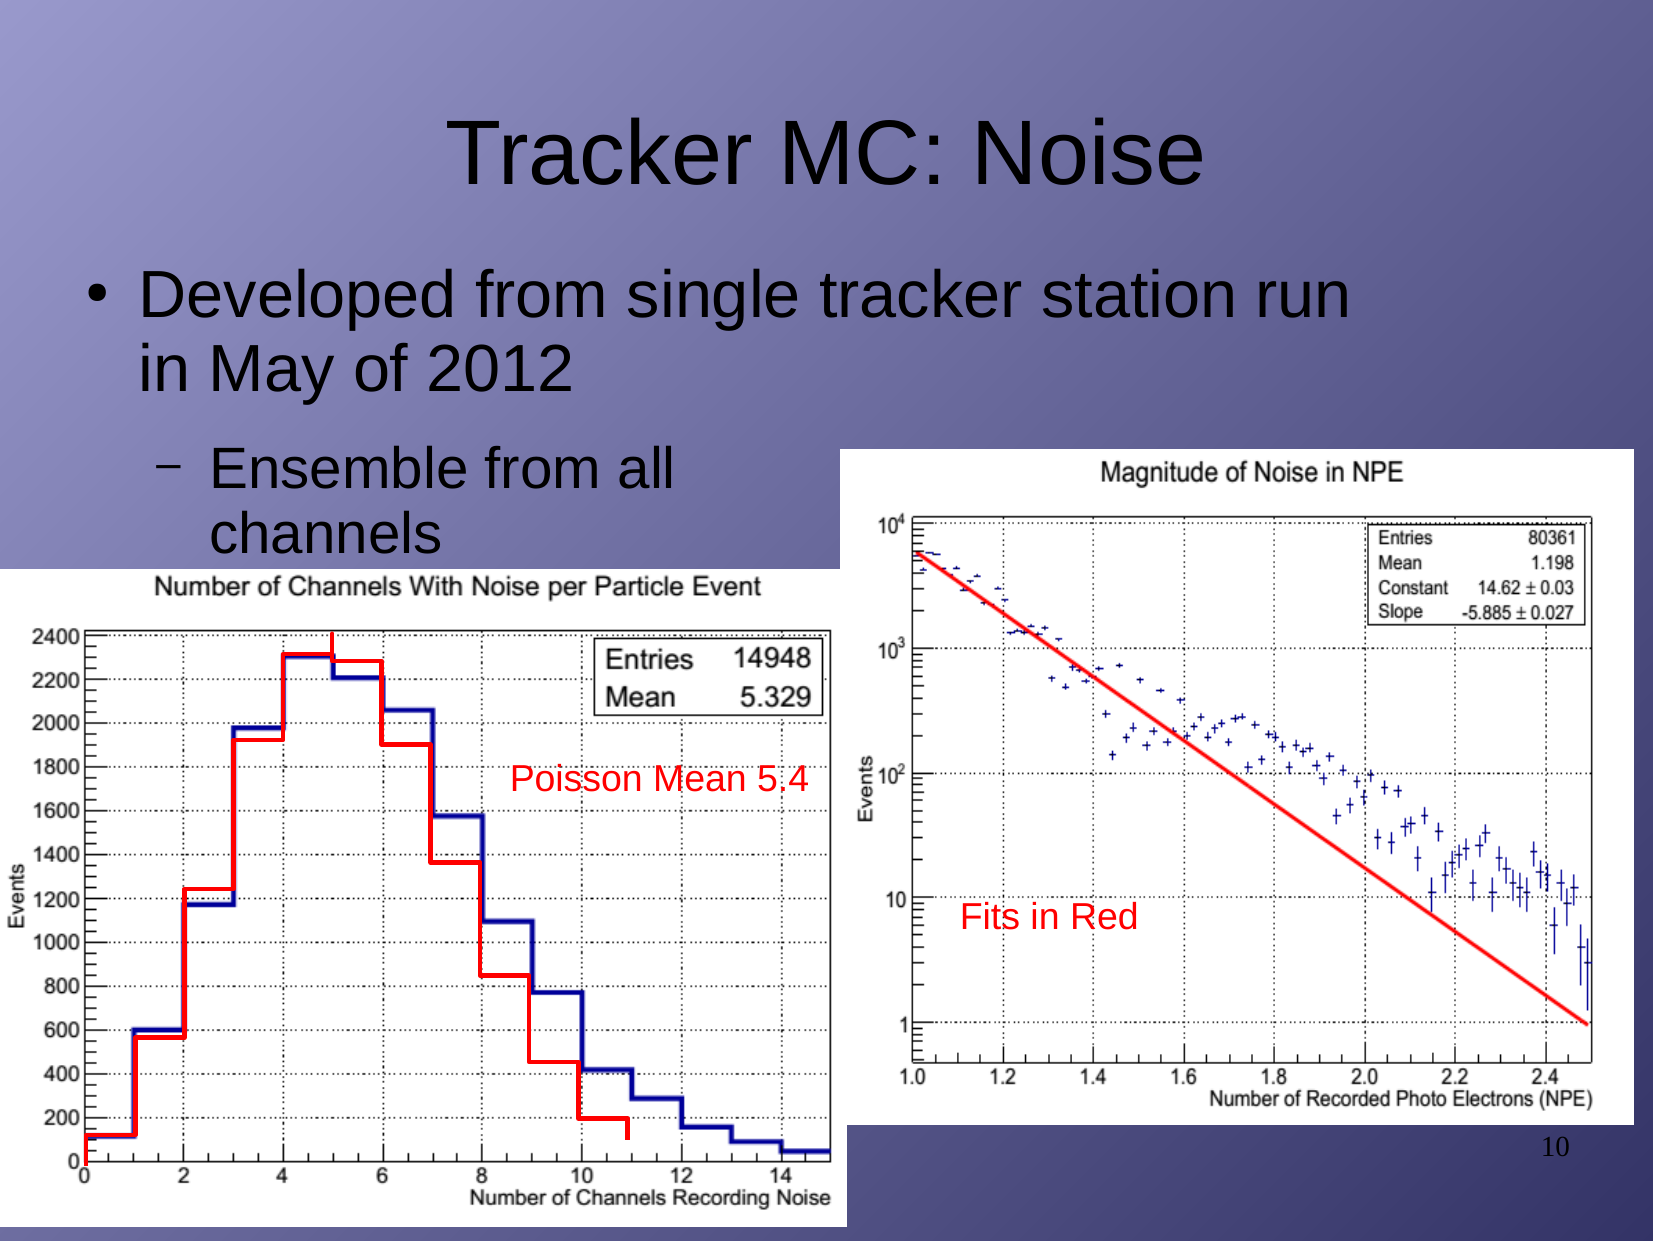

# Tracker MC: Noise
Developed from single tracker station run in May of 2012
Ensemble from all channels
Poisson Mean 5.4
Fits in Red
10